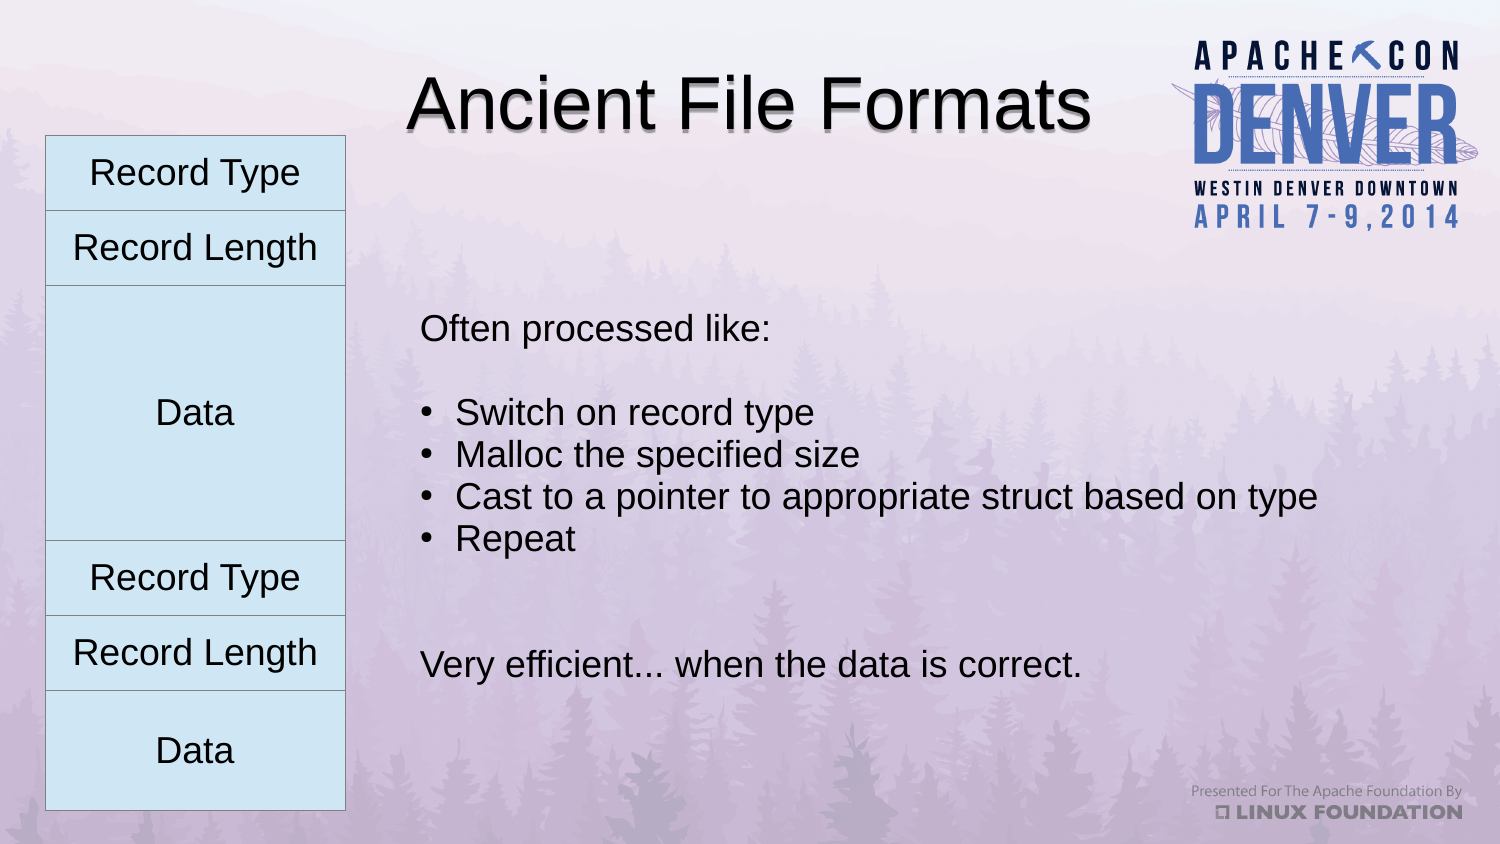

# Ancient File Formats
Record Type
Record Length
Data
Often processed like:
Switch on record type
Malloc the specified size
Cast to a pointer to appropriate struct based on type
Repeat
Very efficient... when the data is correct.
Record Type
Record Length
Data